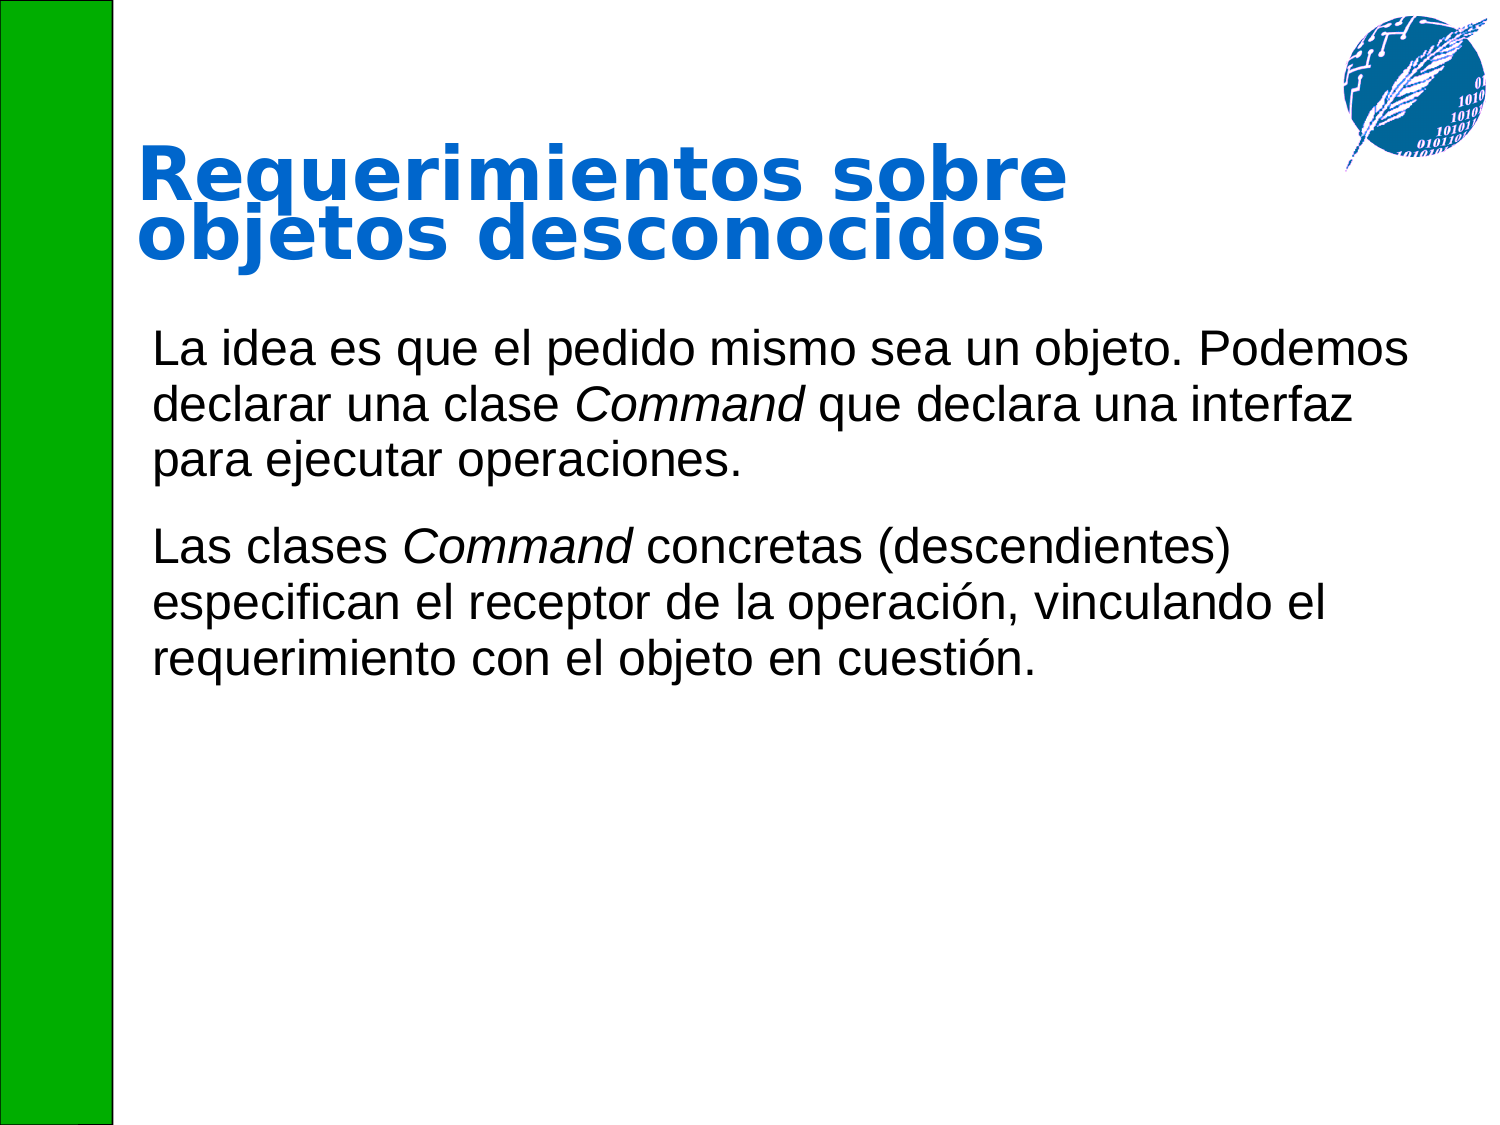

# Requerimientos sobre objetos desconocidos
La idea es que el pedido mismo sea un objeto. Podemos declarar una clase Command que declara una interfaz para ejecutar operaciones.
Las clases Command concretas (descendientes) especifican el receptor de la operación, vinculando el requerimiento con el objeto en cuestión.